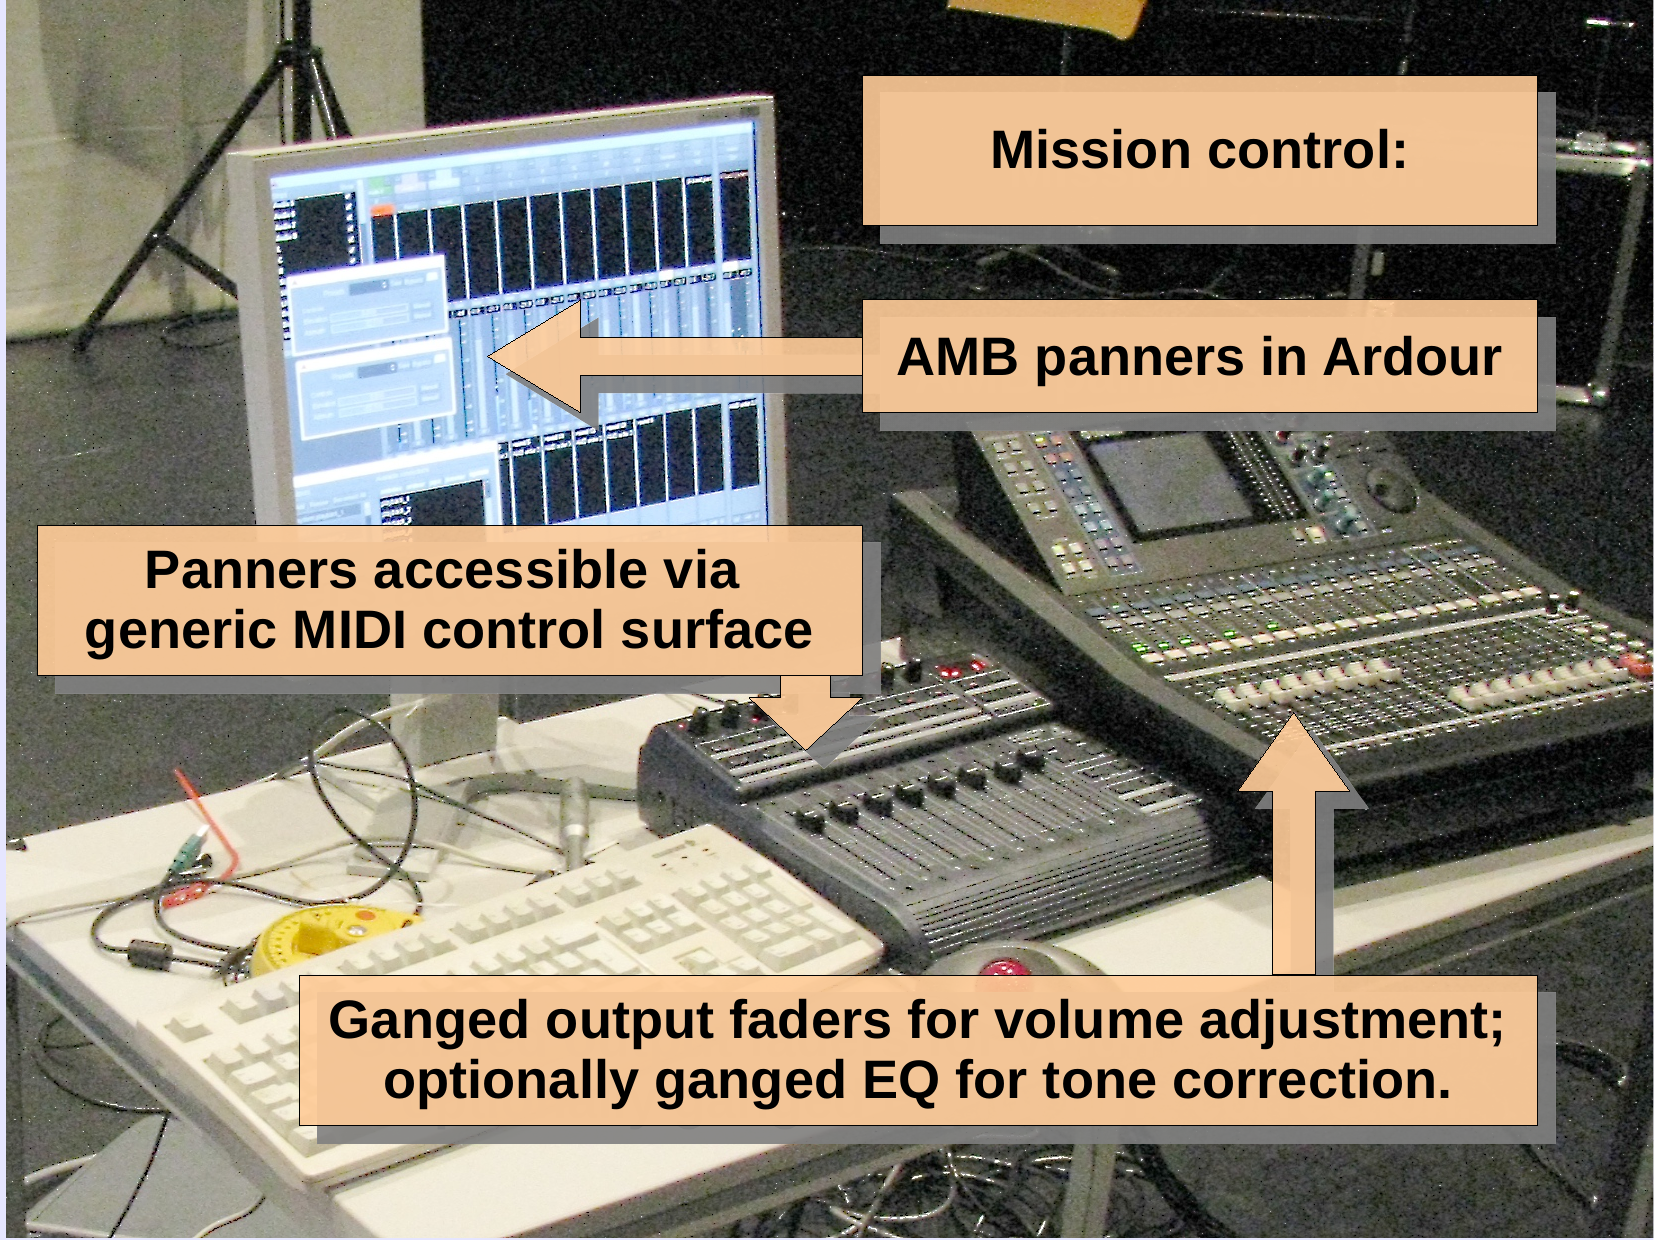

#
Mission control:
AMB panners in Ardour
Panners accessible via
generic MIDI control surface
Ganged output faders for volume adjustment;
optionally ganged EQ for tone correction.